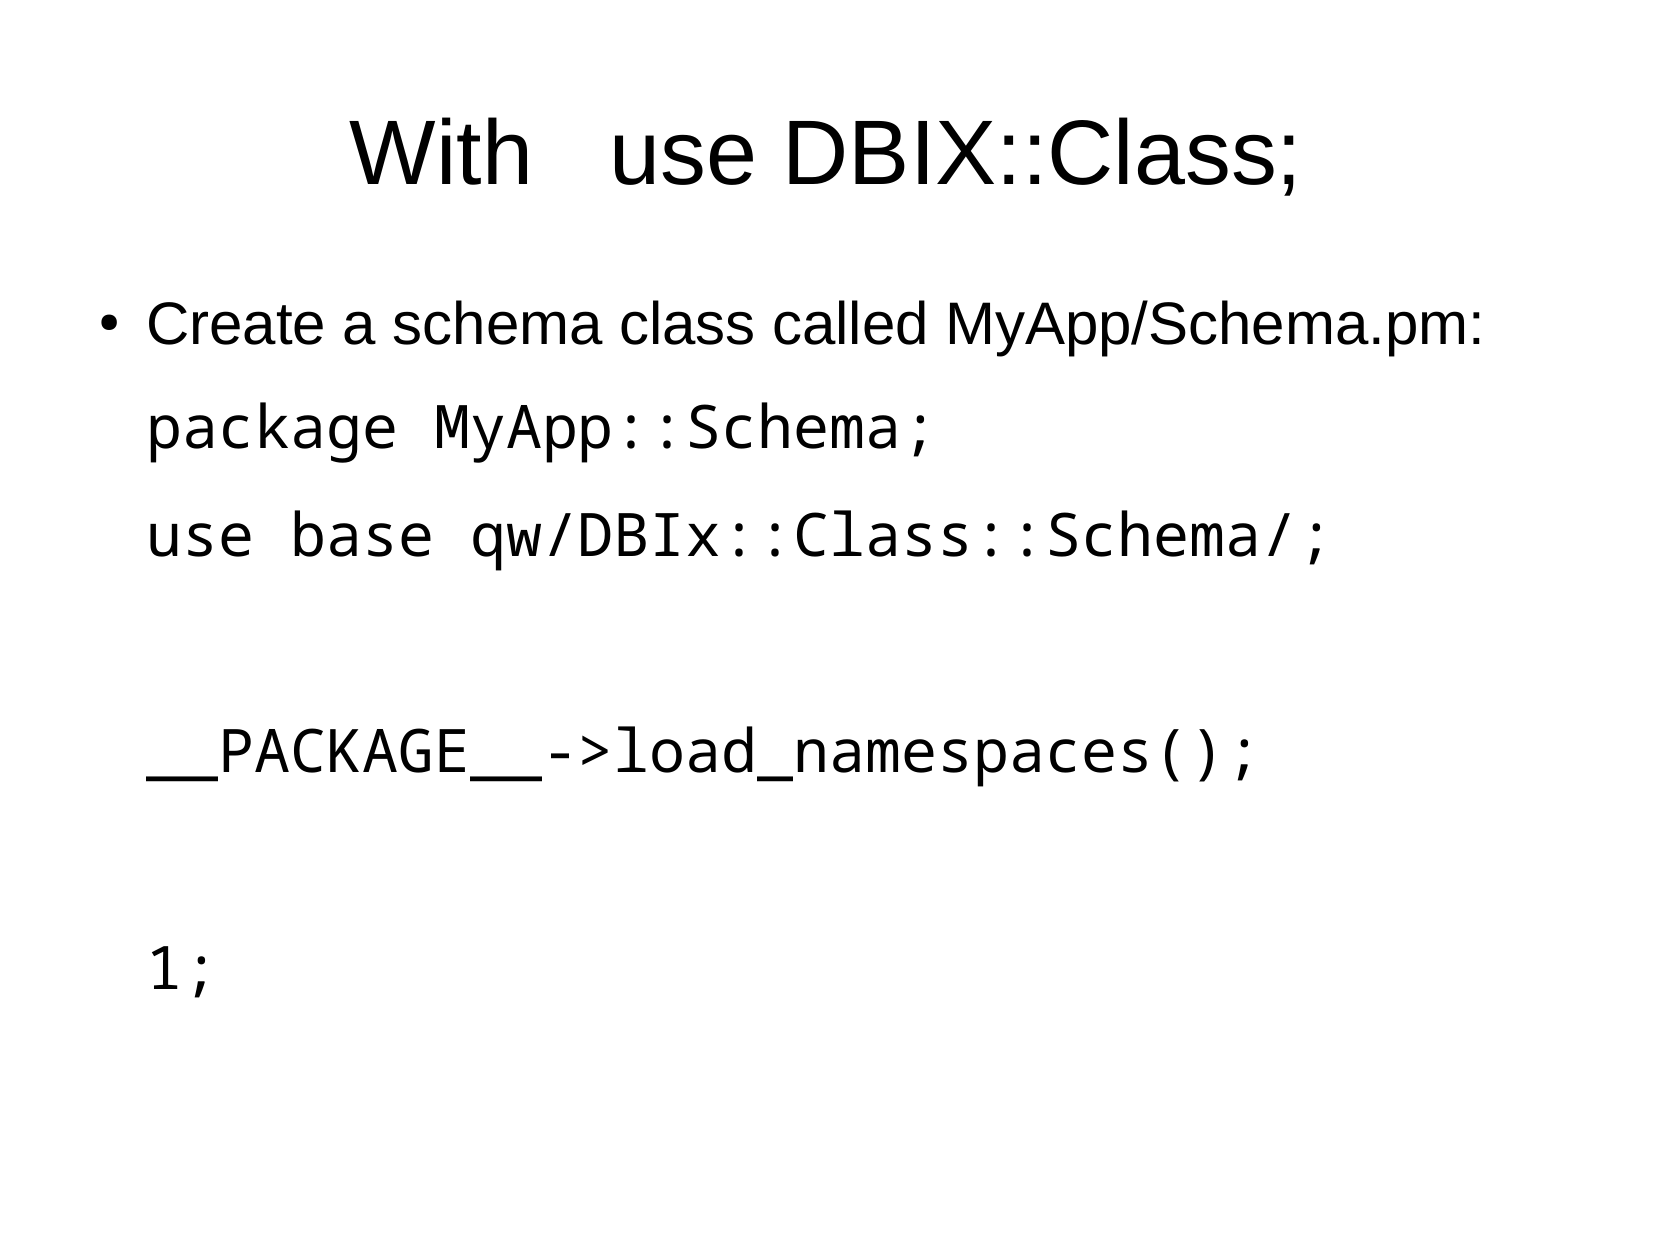

# With use DBIX::Class;
Create a schema class called MyApp/Schema.pm:
package MyApp::Schema;
use base qw/DBIx::Class::Schema/;
__PACKAGE__->load_namespaces();
1;